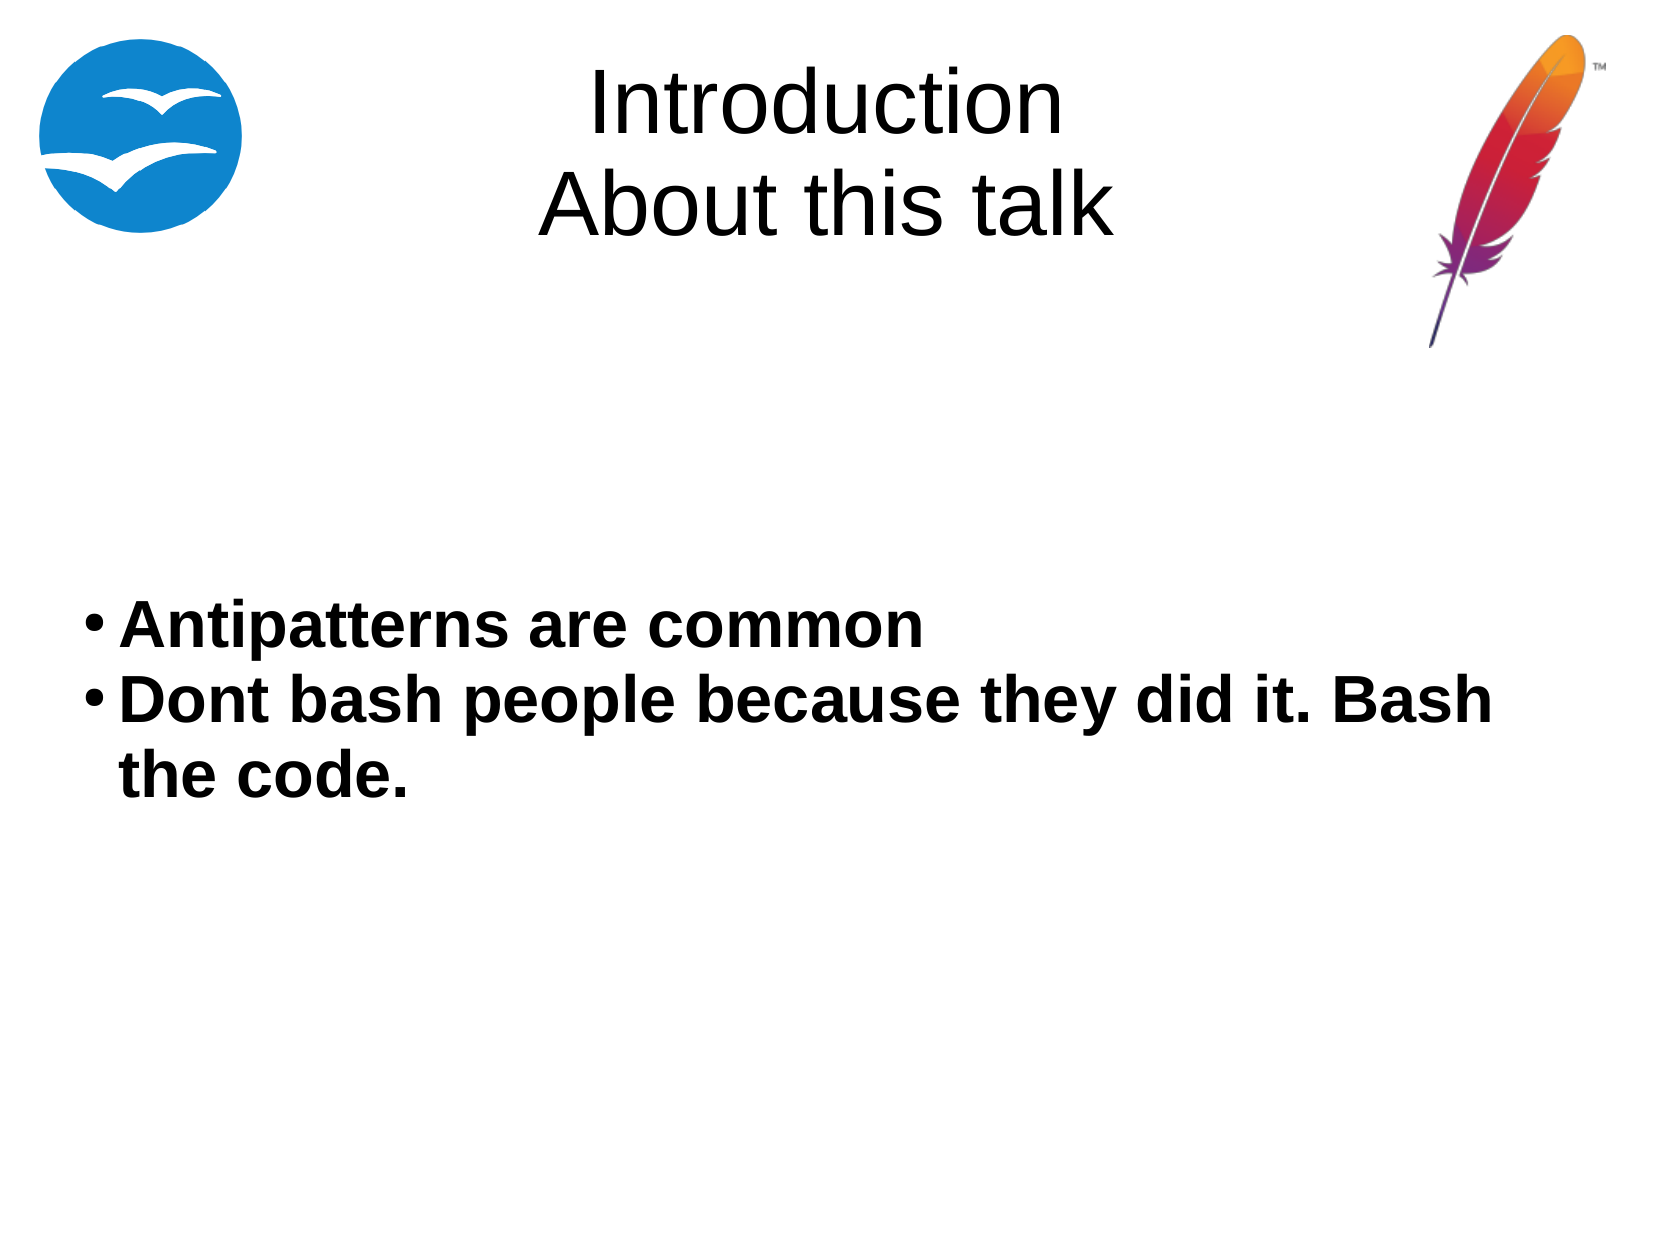

# Introduction About this talk
Antipatterns are common
Dont bash people because they did it. Bash the code.